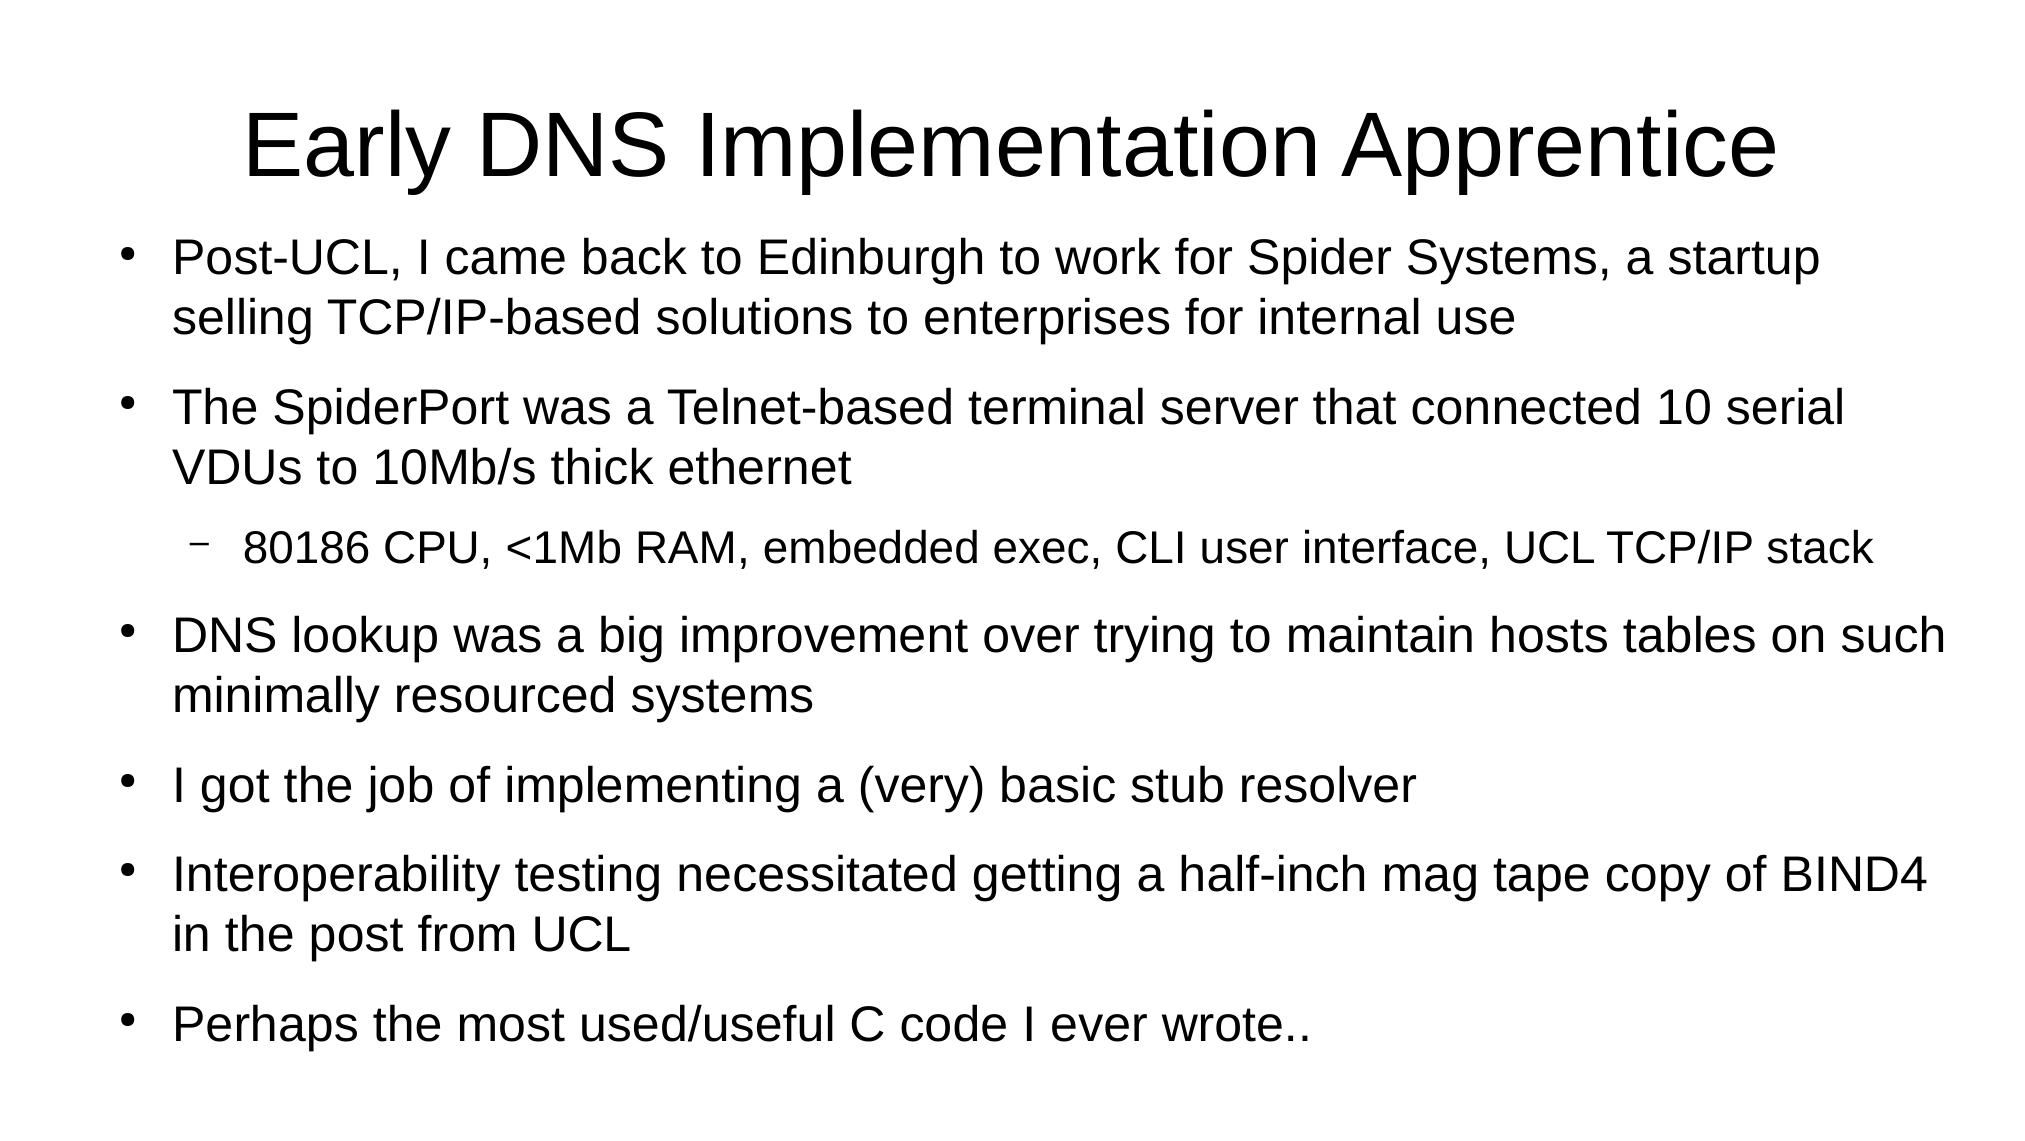

# Early DNS Implementation Apprentice
Post-UCL, I came back to Edinburgh to work for Spider Systems, a startup selling TCP/IP-based solutions to enterprises for internal use
The SpiderPort was a Telnet-based terminal server that connected 10 serial VDUs to 10Mb/s thick ethernet
80186 CPU, <1Mb RAM, embedded exec, CLI user interface, UCL TCP/IP stack
DNS lookup was a big improvement over trying to maintain hosts tables on such minimally resourced systems
I got the job of implementing a (very) basic stub resolver
Interoperability testing necessitated getting a half-inch mag tape copy of BIND4 in the post from UCL
Perhaps the most used/useful C code I ever wrote..